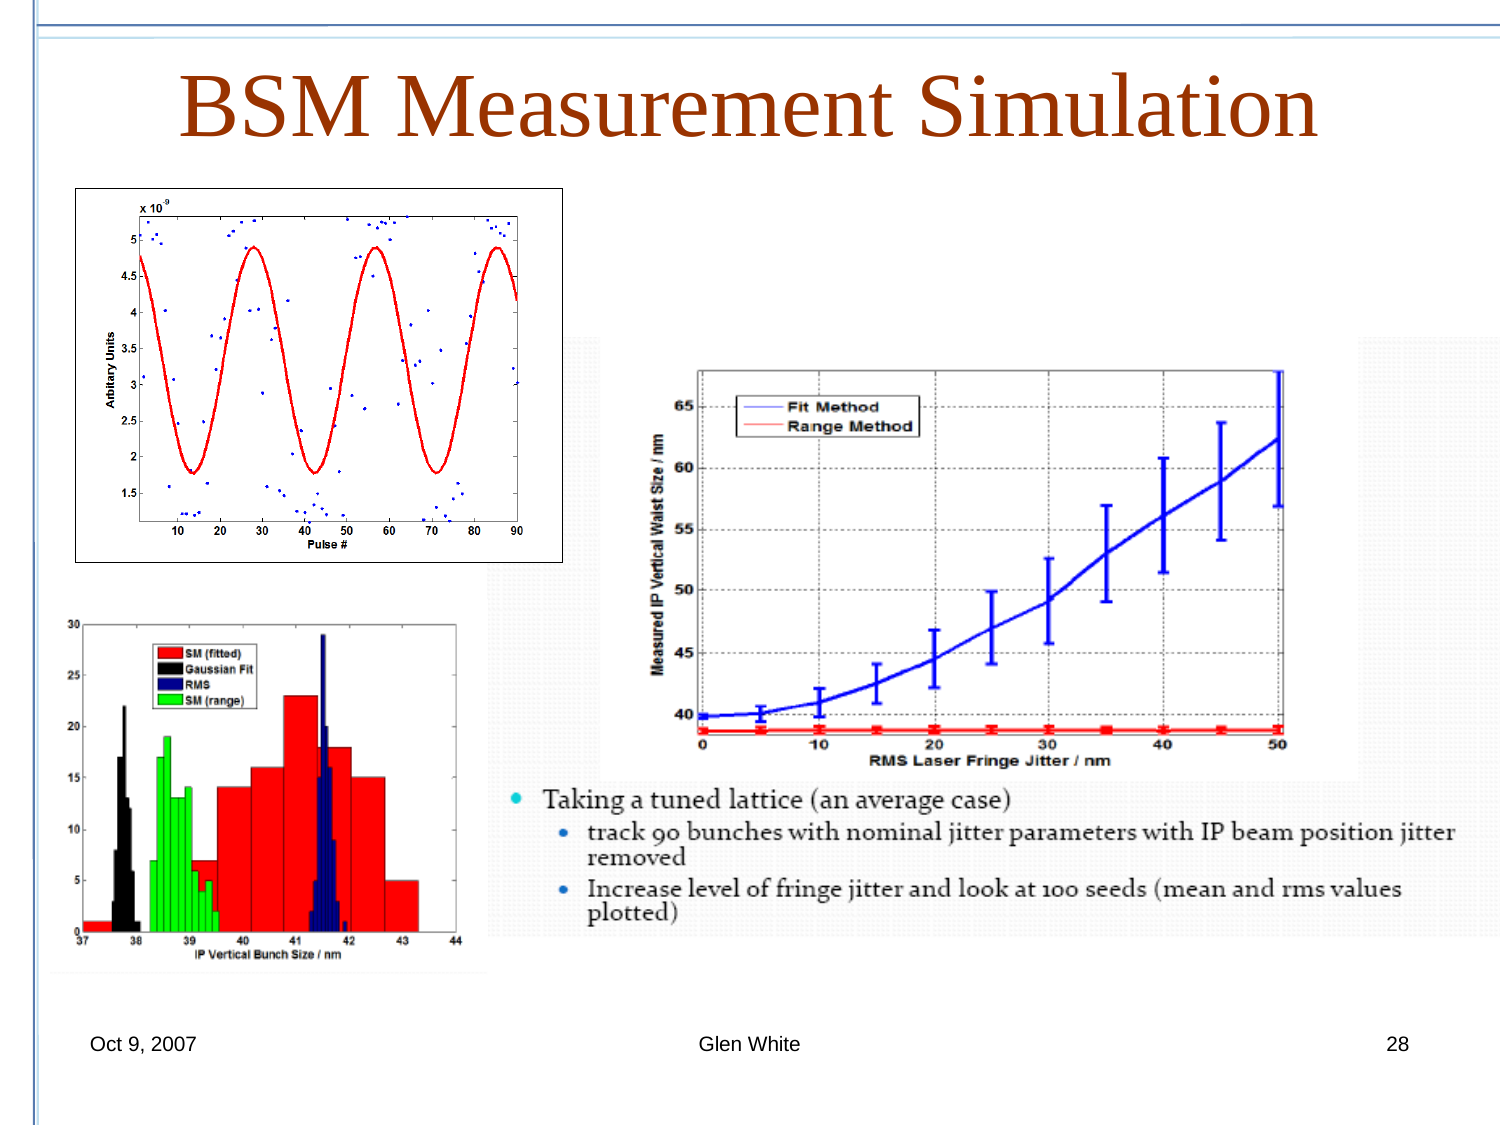

# BSM Measurement Simulation
Glen White
28